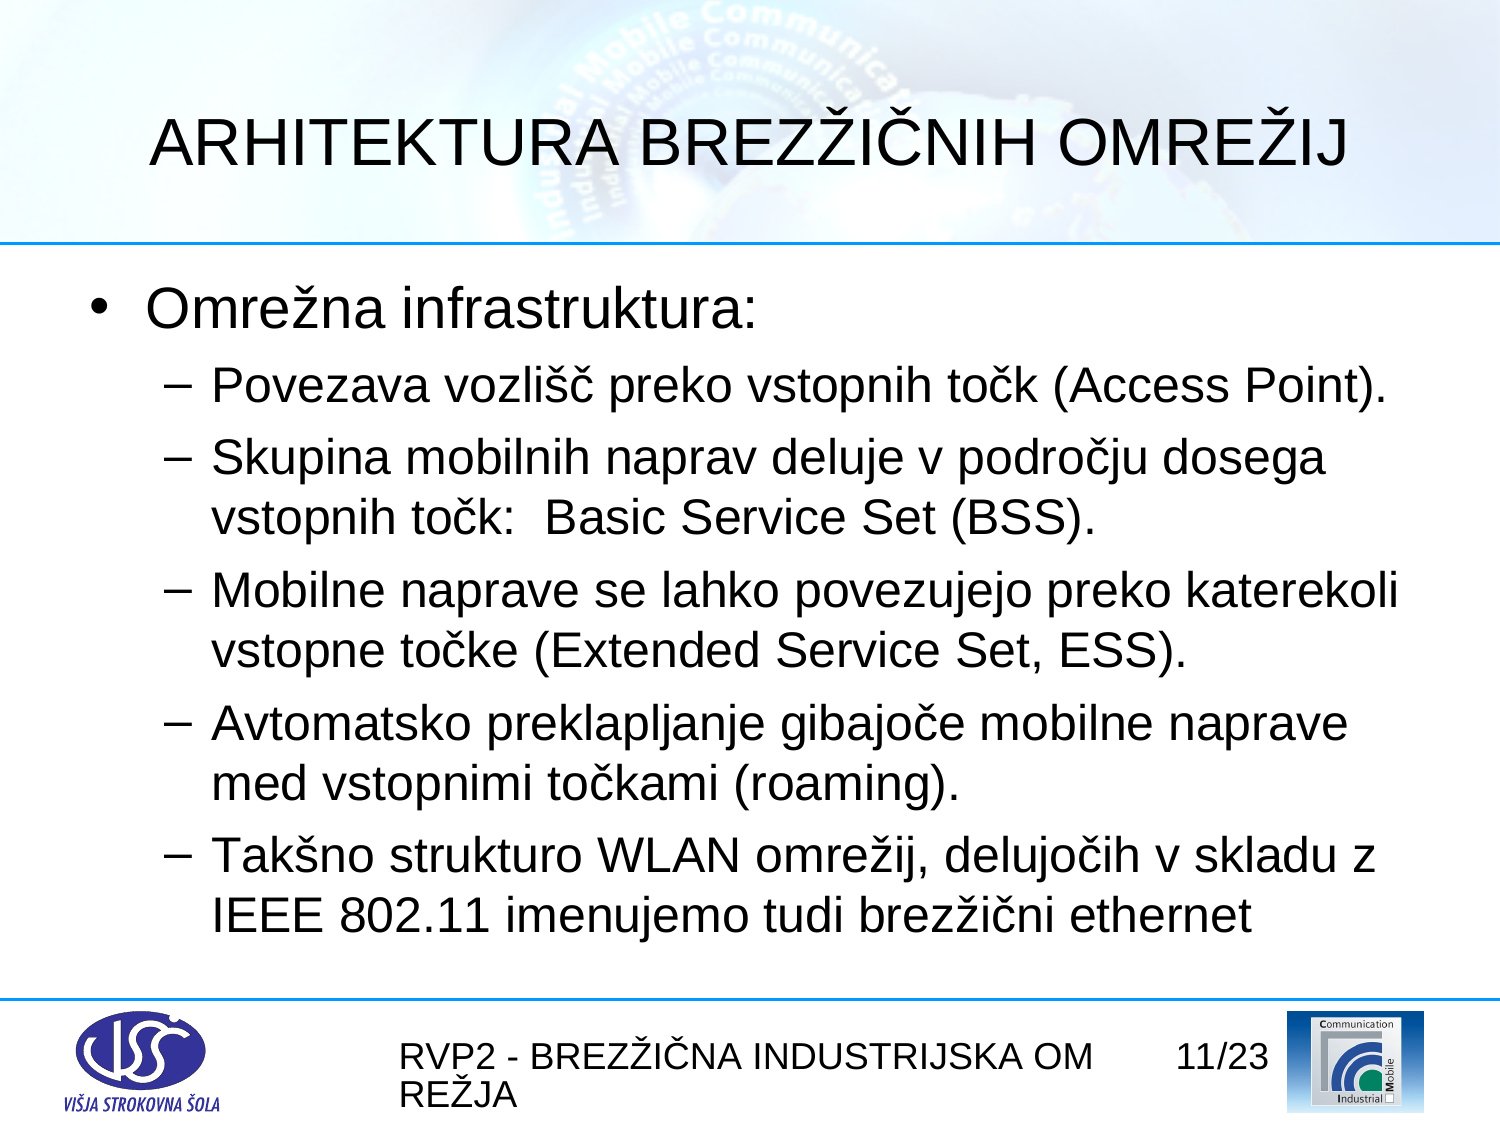

ARHITEKTURA BREZŽIČNIH OMREŽIJ
# Omrežna infrastruktura:
Povezava vozlišč preko vstopnih točk (Access Point).
Skupina mobilnih naprav deluje v področju dosega vstopnih točk: Basic Service Set (BSS).
Mobilne naprave se lahko povezujejo preko katerekoli vstopne točke (Extended Service Set, ESS).
Avtomatsko preklapljanje gibajoče mobilne naprave med vstopnimi točkami (roaming).
Takšno strukturo WLAN omrežij, delujočih v skladu z IEEE 802.11 imenujemo tudi brezžični ethernet
RVP2 - BREZŽIČNA INDUSTRIJSKA OMREŽJA
11